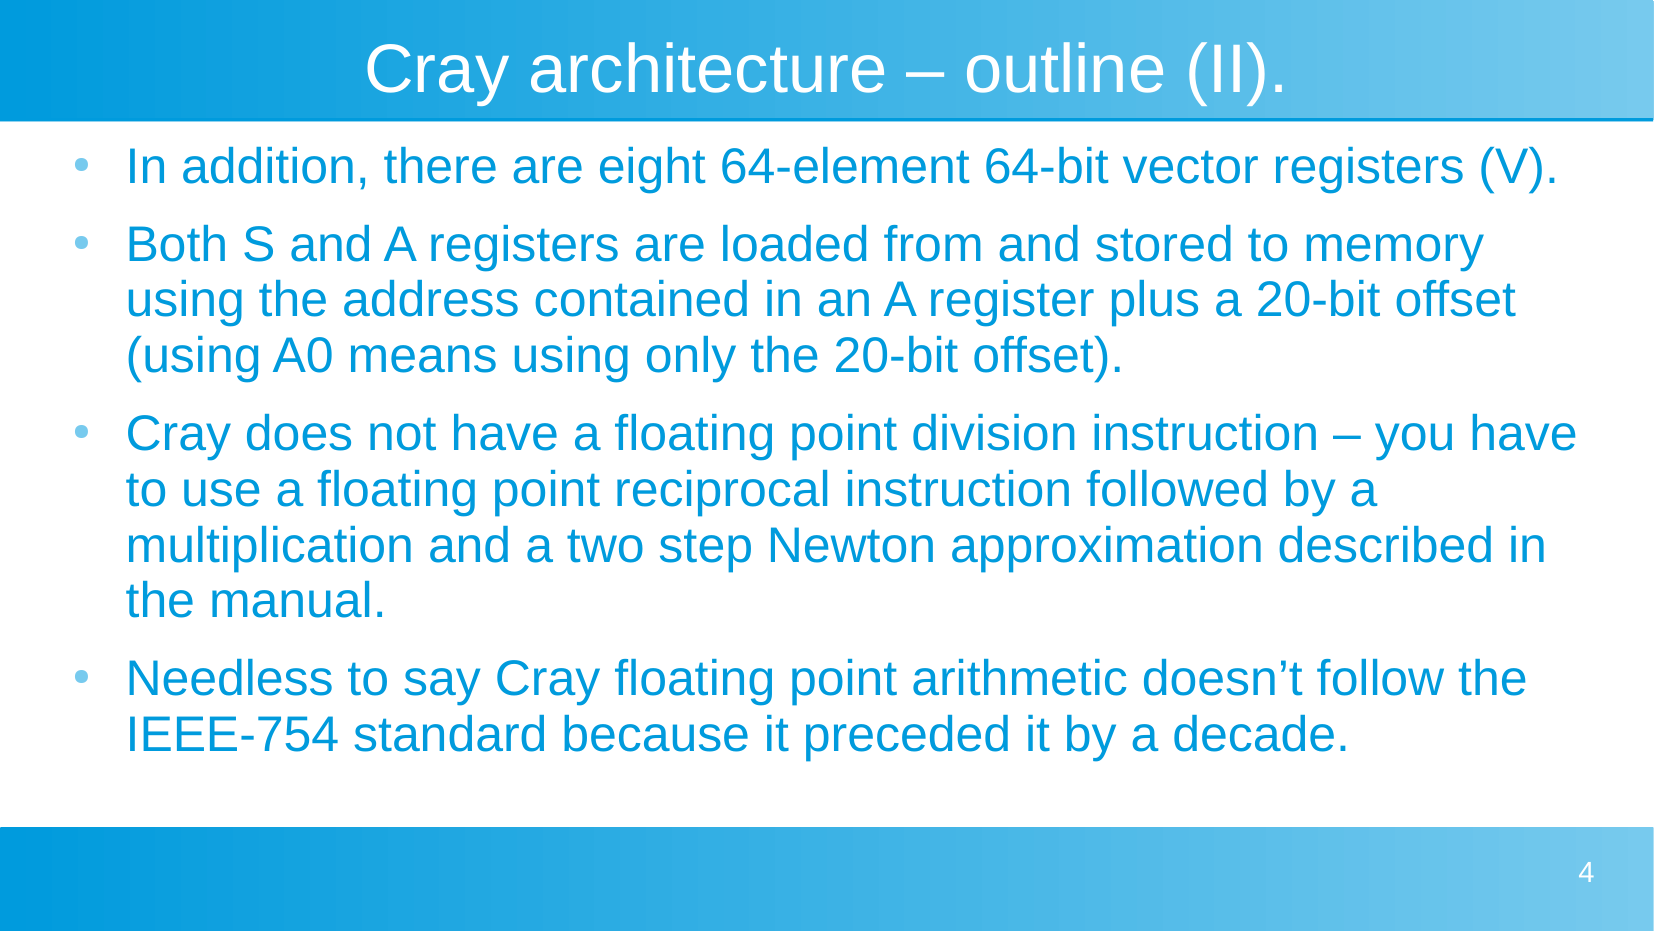

# Cray architecture – outline (II).
In addition, there are eight 64-element 64-bit vector registers (V).
Both S and A registers are loaded from and stored to memory using the address contained in an A register plus a 20-bit offset (using A0 means using only the 20-bit offset).
Cray does not have a floating point division instruction – you have to use a floating point reciprocal instruction followed by a multiplication and a two step Newton approximation described in the manual.
Needless to say Cray floating point arithmetic doesn’t follow the IEEE-754 standard because it preceded it by a decade.
4